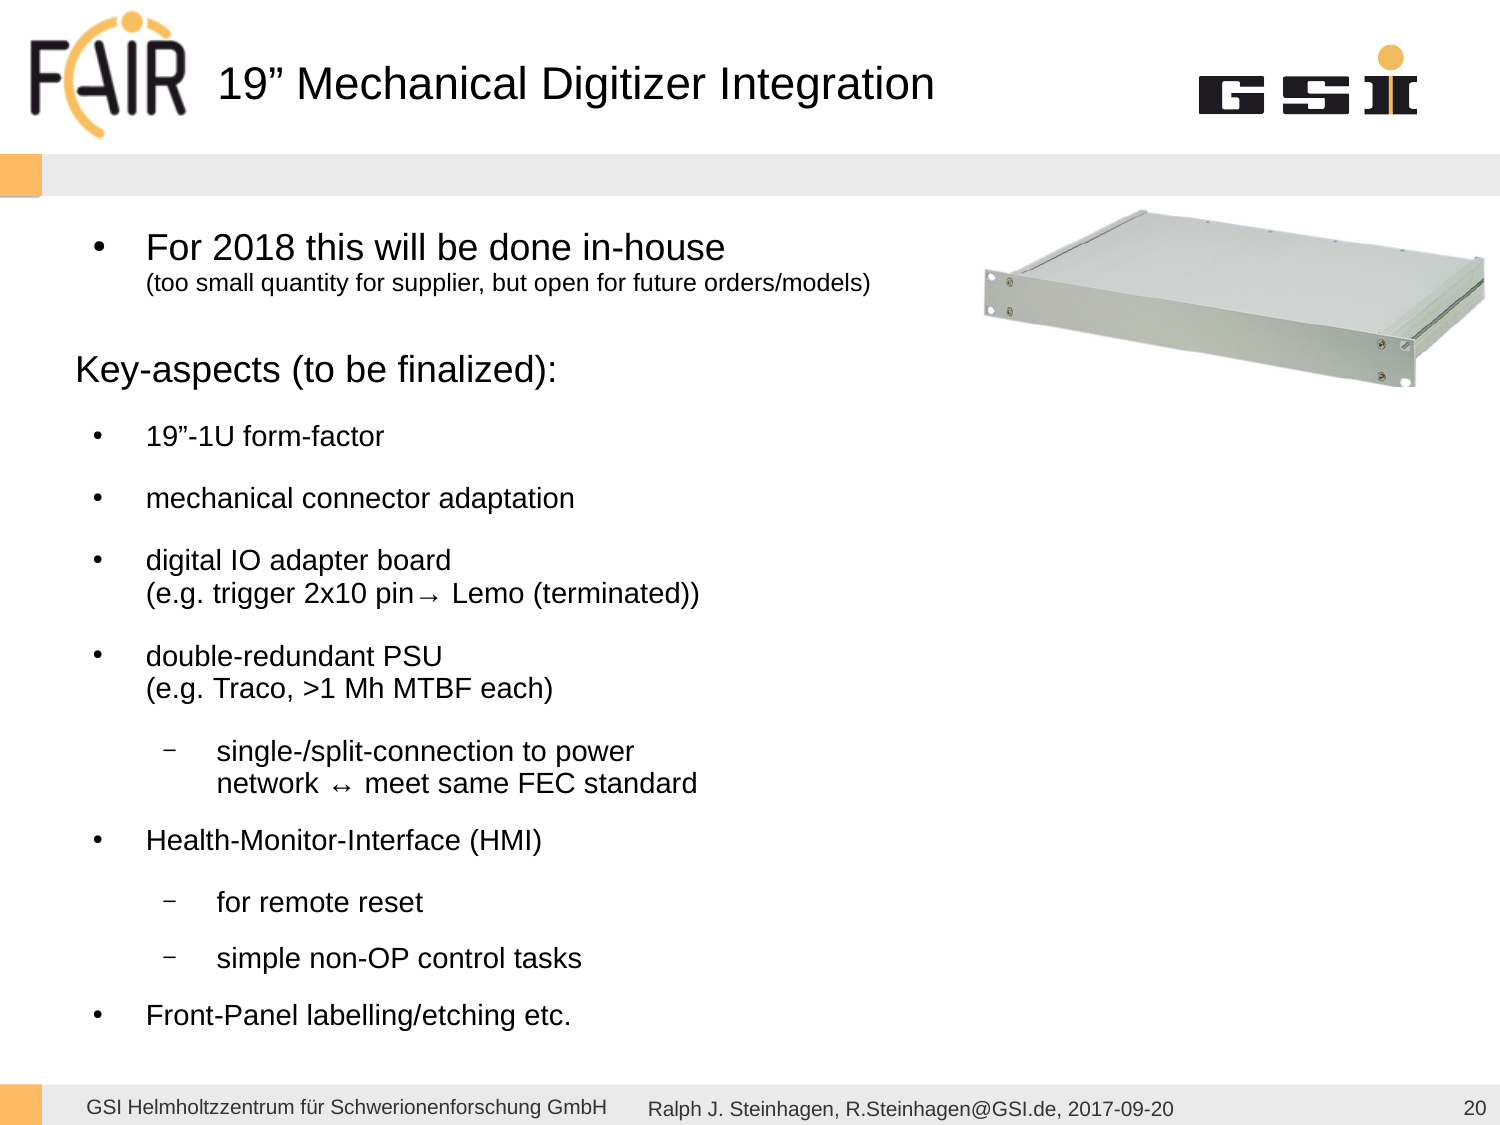

# 19” Mechanical Digitizer Integration
For 2018 this will be done in-house 							(too small quantity for supplier, but open for future orders/models)
Key-aspects (to be finalized):
19”-1U form-factor
mechanical connector adaptation
digital IO adapter board (e.g. trigger 2x10 pin→ Lemo (terminated))
double-redundant PSU 	(e.g. Traco, >1 Mh MTBF each)
single-/split-connection to power network ↔ meet same FEC standard
Health-Monitor-Interface (HMI)
for remote reset
simple non-OP control tasks
Front-Panel labelling/etching etc.